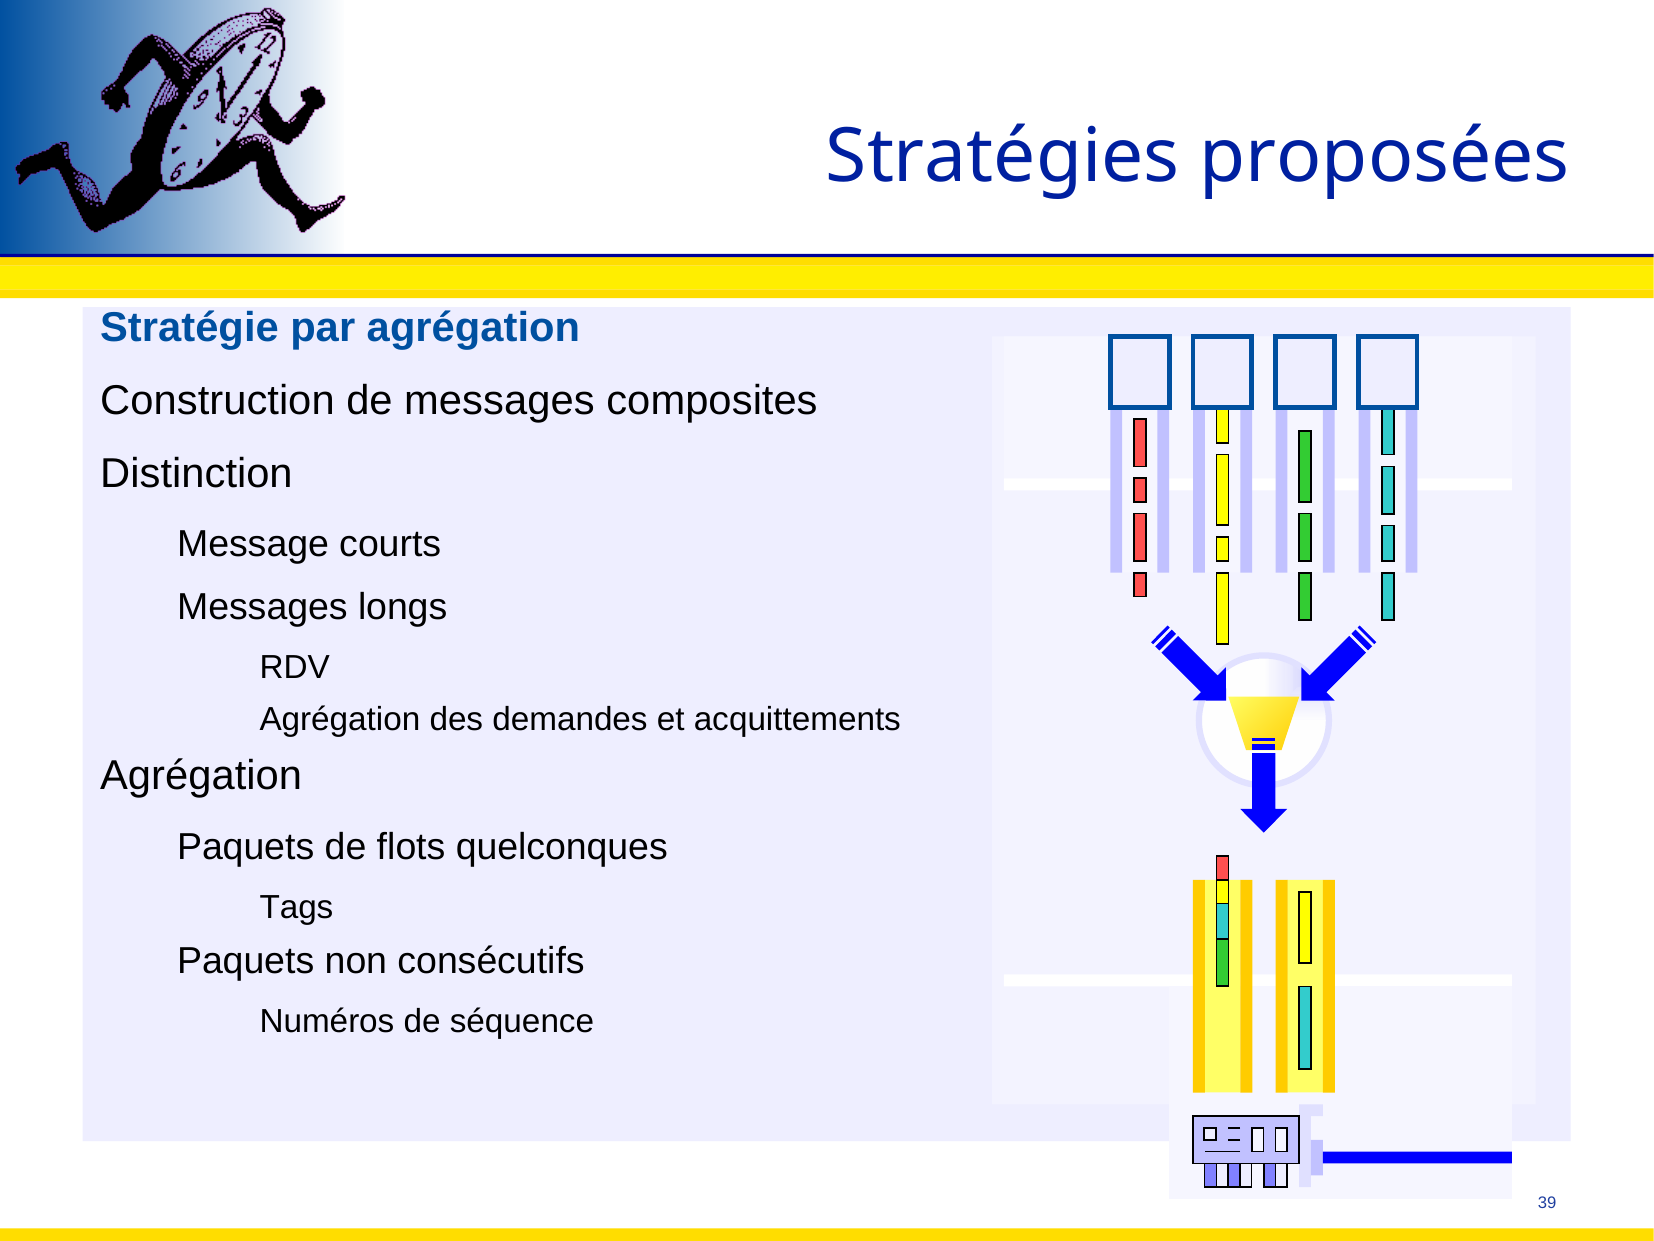

# Stratégies proposées
Stratégie par agrégation
Construction de messages composites
Distinction
Message courts
Messages longs
RDV
Agrégation des demandes et acquittements
Agrégation
Paquets de flots quelconques
Tags
Paquets non consécutifs
Numéros de séquence